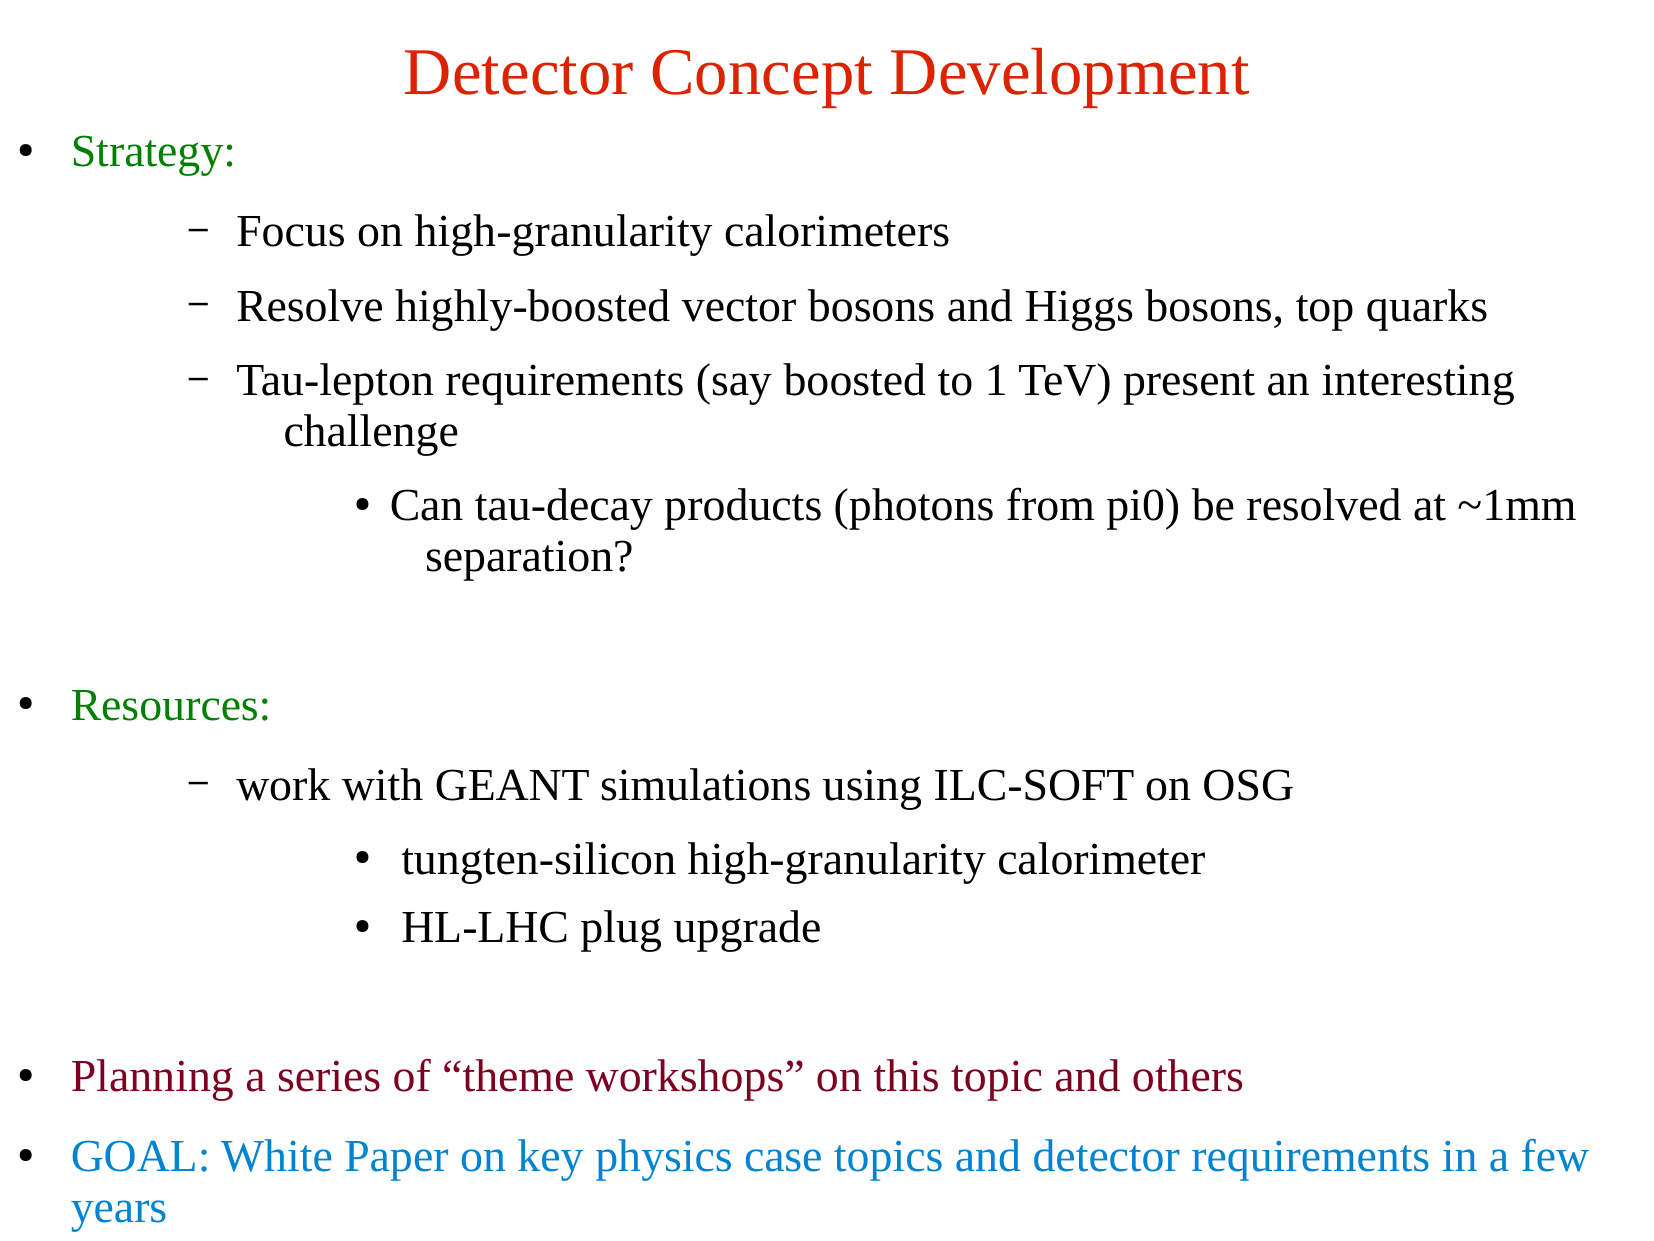

Detector Concept Development
# Strategy:
Focus on high-granularity calorimeters
Resolve highly-boosted vector bosons and Higgs bosons, top quarks
Tau-lepton requirements (say boosted to 1 TeV) present an interesting challenge
Can tau-decay products (photons from pi0) be resolved at ~1mm separation?
Resources:
work with GEANT simulations using ILC-SOFT on OSG
 tungten-silicon high-granularity calorimeter
 HL-LHC plug upgrade
Planning a series of “theme workshops” on this topic and others
GOAL: White Paper on key physics case topics and detector requirements in a few years